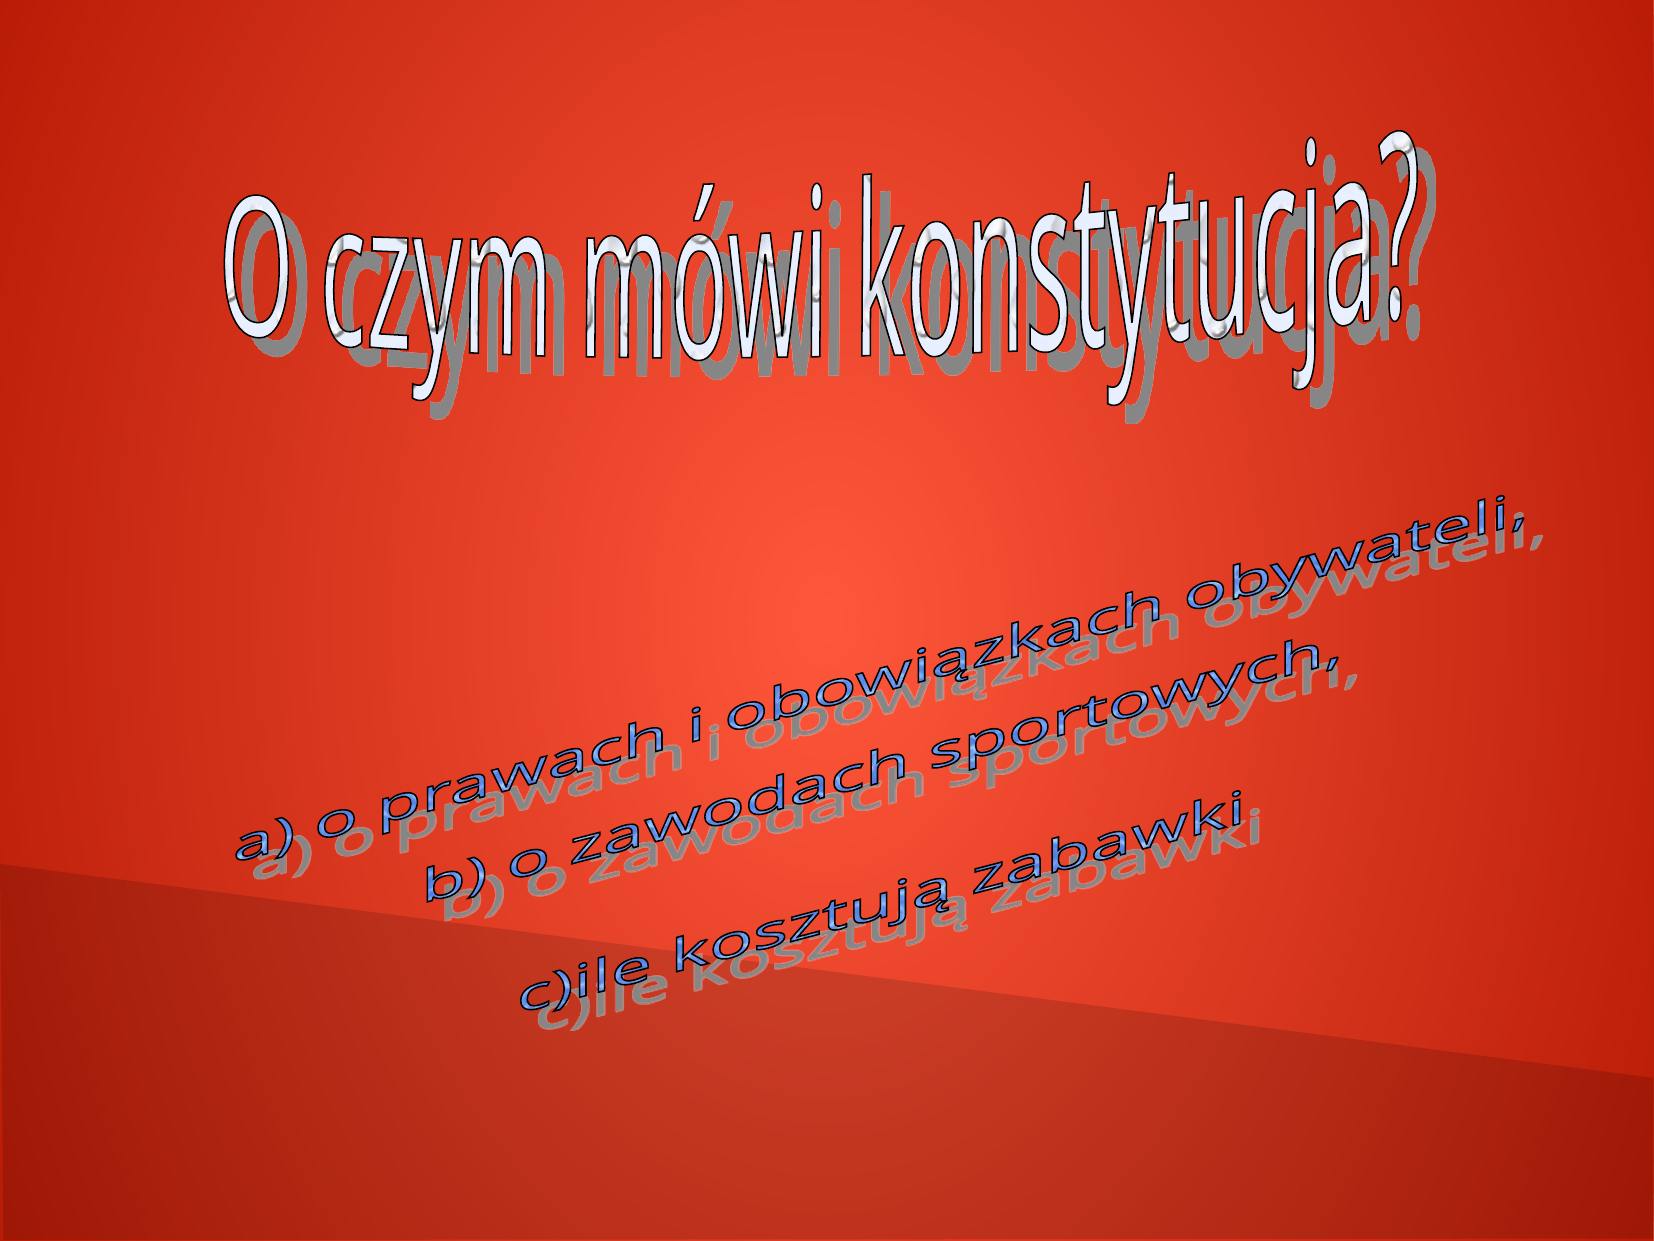

O czym mówi konstytucja?
a) o prawach i obowiązkach obywateli,
b) o zawodach sportowych,
c)ile kosztują zabawki